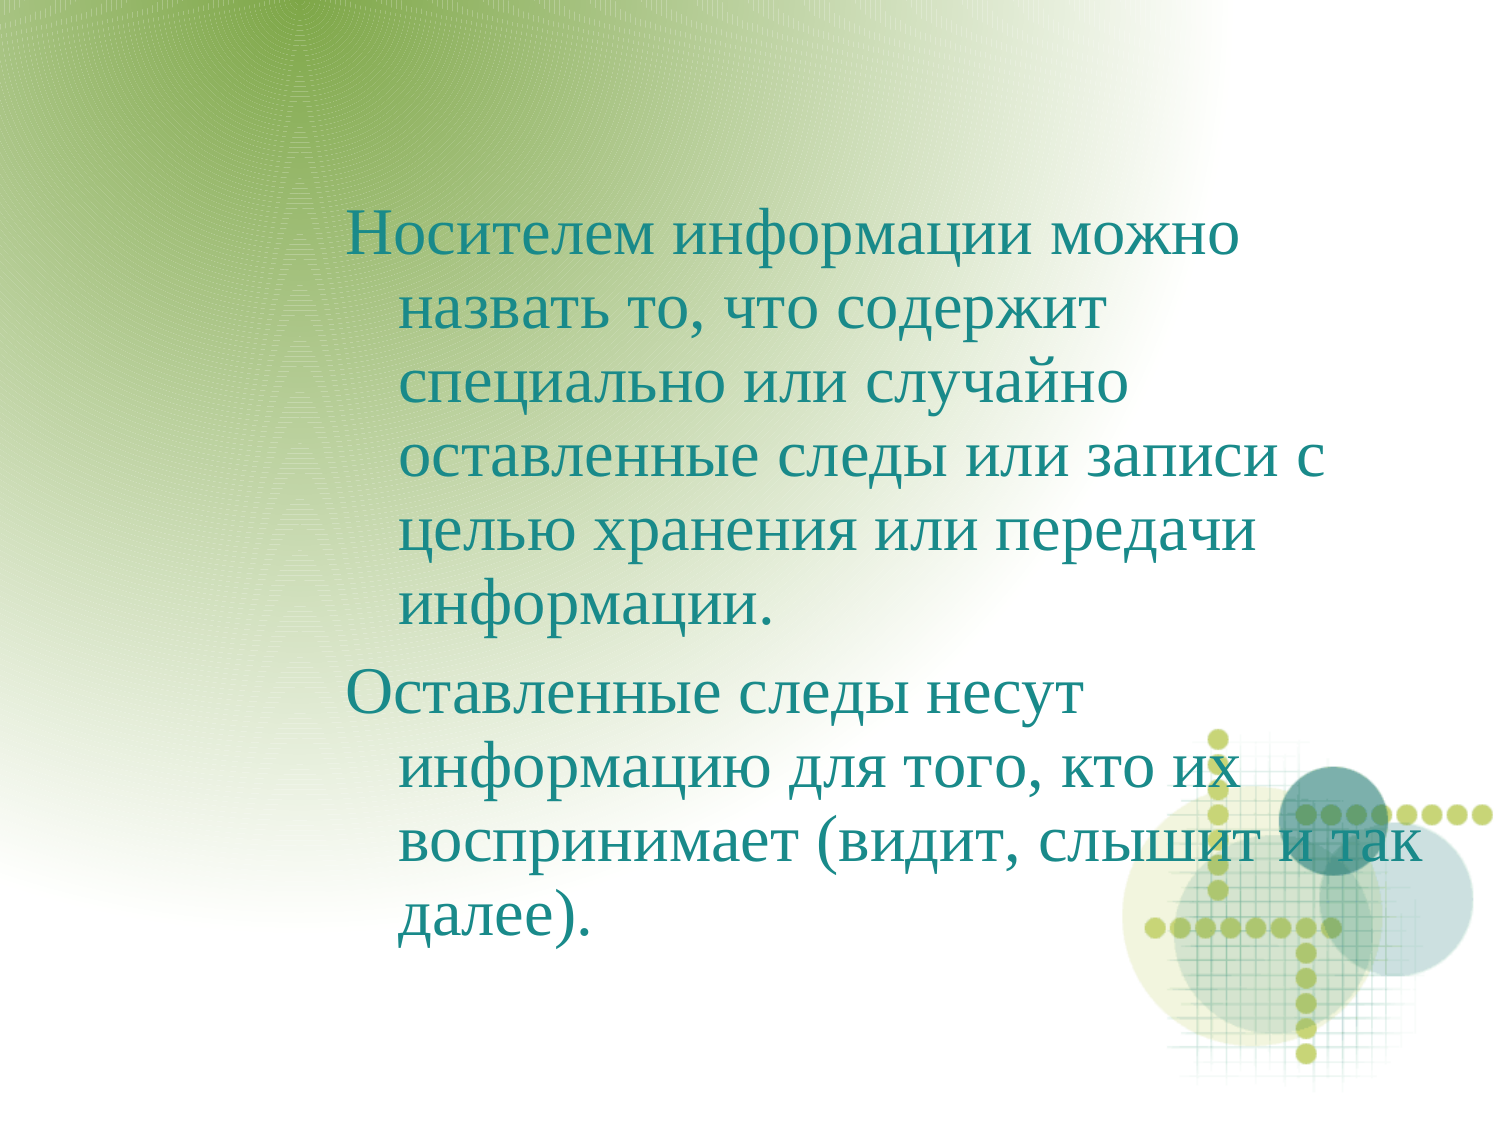

#
Носителем информации можно назвать то, что содержит специально или случайно оставленные следы или записи с целью хранения или передачи информации.
Оставленные следы несут информацию для того, кто их воспринимает (видит, слышит и так далее).